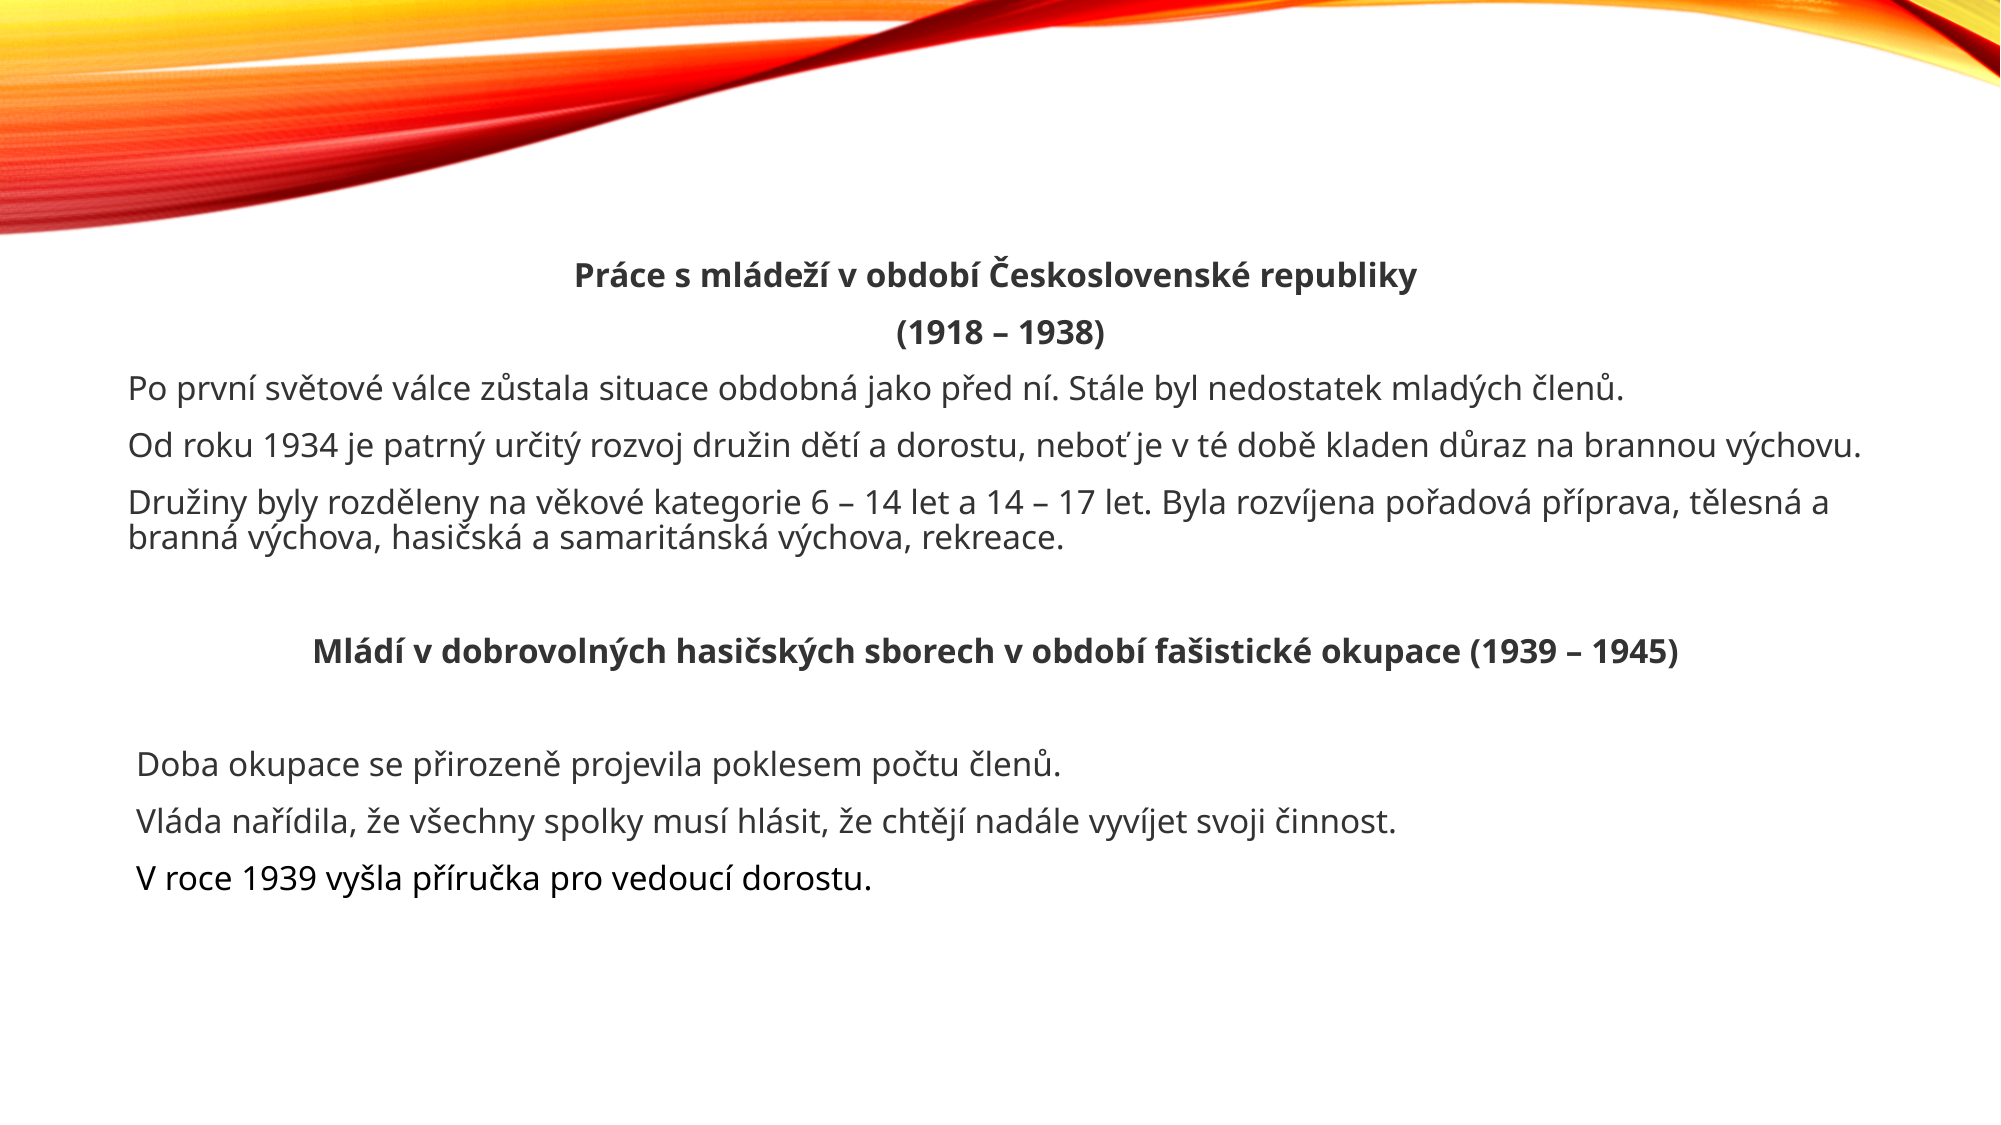

# Práce s mládeží v období Československé republiky
 (1918 – 1938)
Po první světové válce zůstala situace obdobná jako před ní. Stále byl nedostatek mladých členů.
Od roku 1934 je patrný určitý rozvoj družin dětí a dorostu, neboť je v té době kladen důraz na brannou výchovu.
Družiny byly rozděleny na věkové kategorie 6 – 14 let a 14 – 17 let. Byla rozvíjena pořadová příprava, tělesná a branná výchova, hasičská a samaritánská výchova, rekreace.
Mládí v dobrovolných hasičských sborech v období fašistické okupace (1939 – 1945)
 Doba okupace se přirozeně projevila poklesem počtu členů.
 Vláda nařídila, že všechny spolky musí hlásit, že chtějí nadále vyvíjet svoji činnost.
 V roce 1939 vyšla příručka pro vedoucí dorostu.